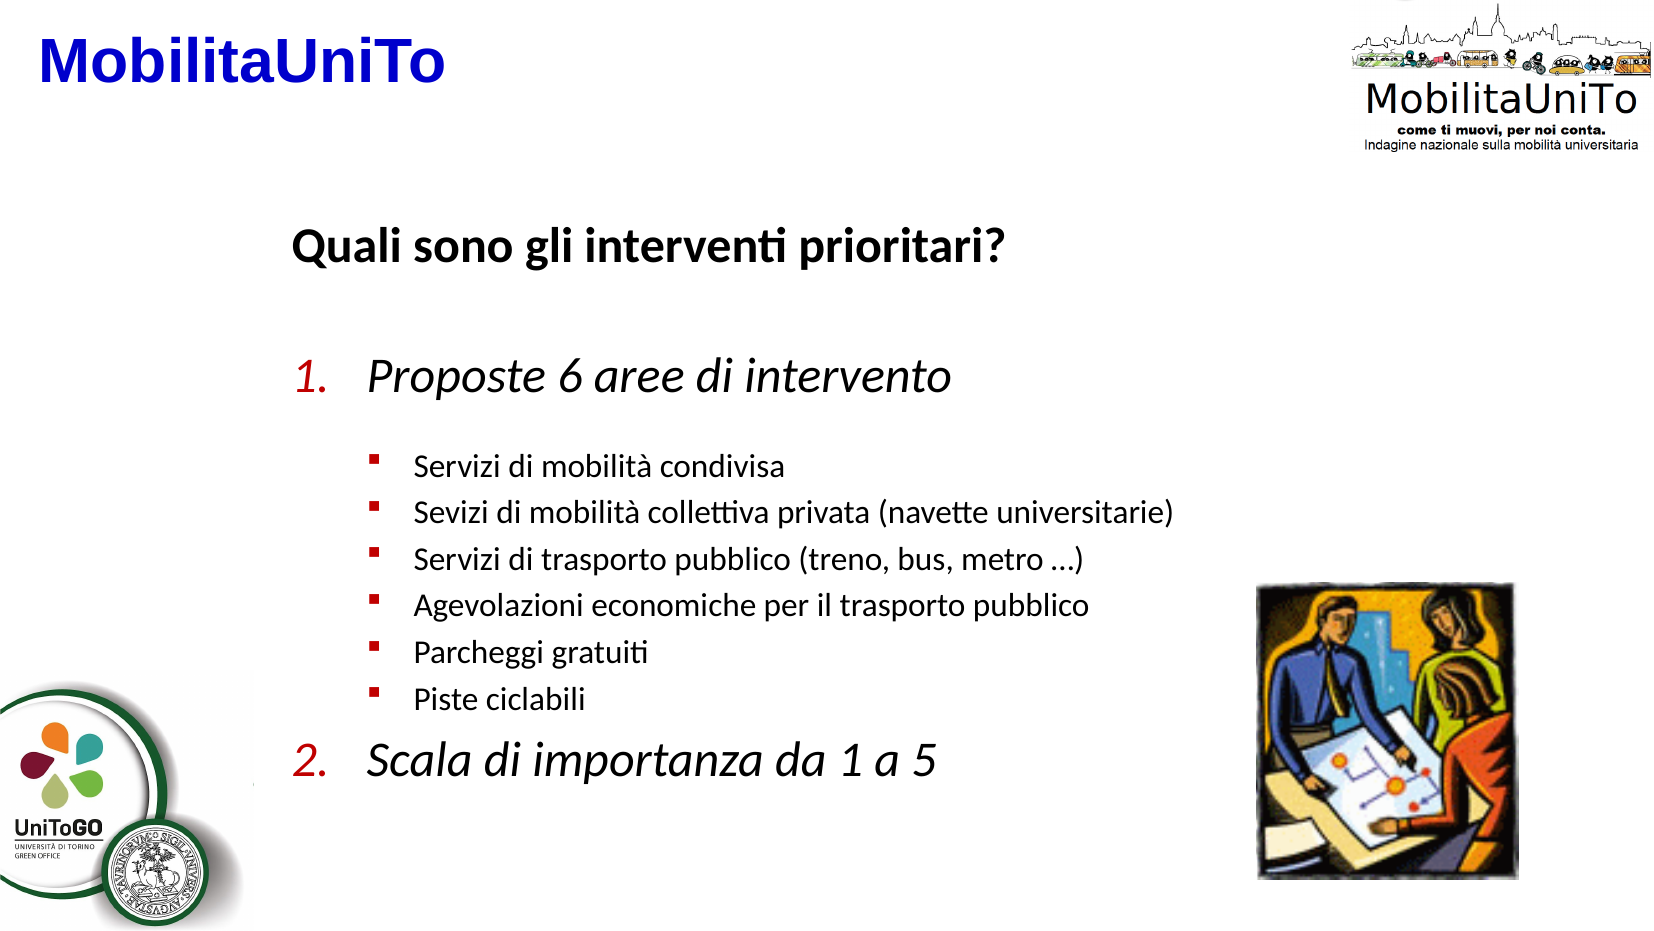

MobilitaUniTo
Quali sono gli interventi prioritari?
Proposte 6 aree di intervento
Servizi di mobilità condivisa
Sevizi di mobilità collettiva privata (navette universitarie)
Servizi di trasporto pubblico (treno, bus, metro …)
Agevolazioni economiche per il trasporto pubblico
Parcheggi gratuiti
Piste ciclabili
Scala di importanza da 1 a 5